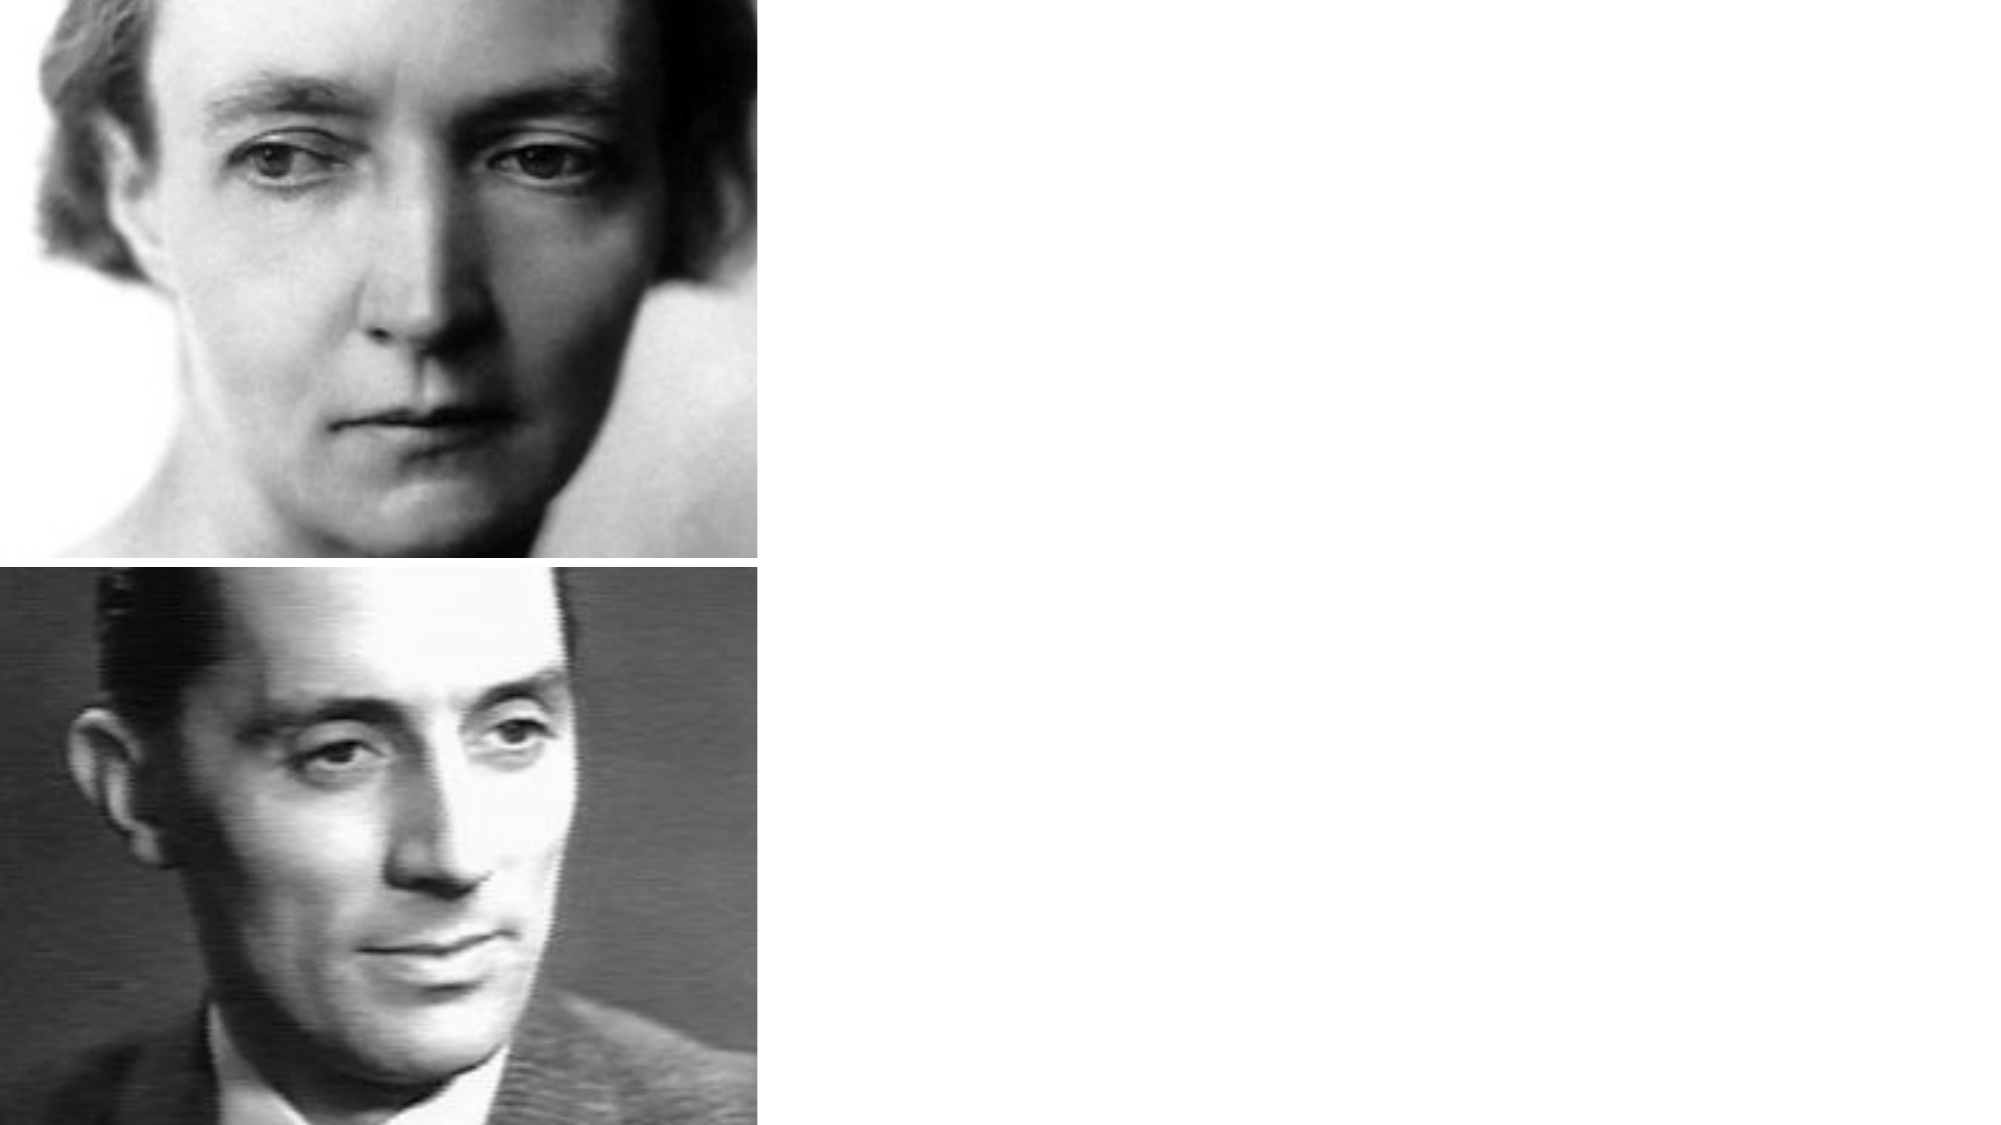

# Irène Joliot-Curie (daughter of Maria Curie)
Irène and Frédéric Joliot-Curie had two children, Hélène and Pierre.
She died 17 march 1956.
She was born 12 September 1897 in Paris.
In 1935, she and her husband received the Nobel Prize in Chemistry in recognition of the discovery of artificial radioactivity